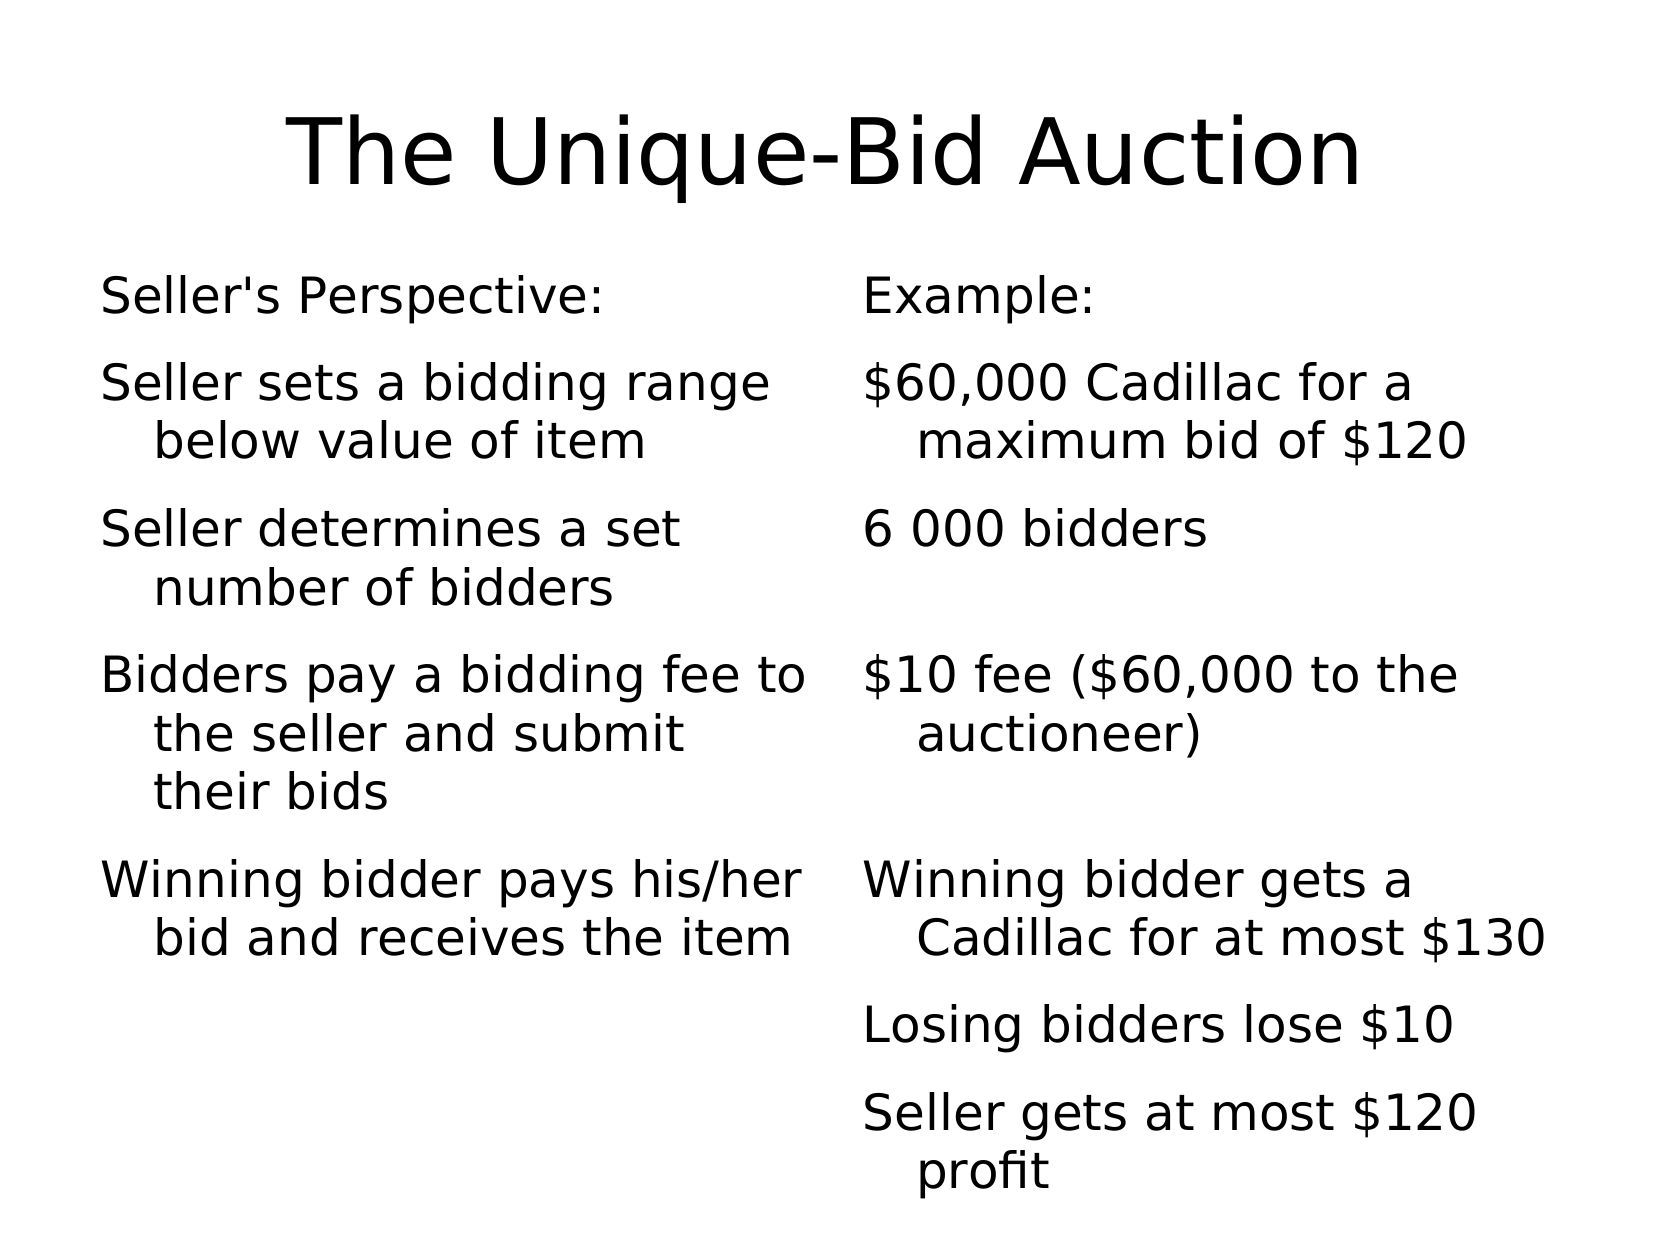

# The Unique-Bid Auction
Seller's Perspective:
Seller sets a bidding range below value of item
Seller determines a set number of bidders
Bidders pay a bidding fee to the seller and submit their bids
Winning bidder pays his/her bid and receives the item
Example:
$60,000 Cadillac for a maximum bid of $120
6 000 bidders
$10 fee ($60,000 to the auctioneer)
Winning bidder gets a Cadillac for at most $130
Losing bidders lose $10
Seller gets at most $120 profit